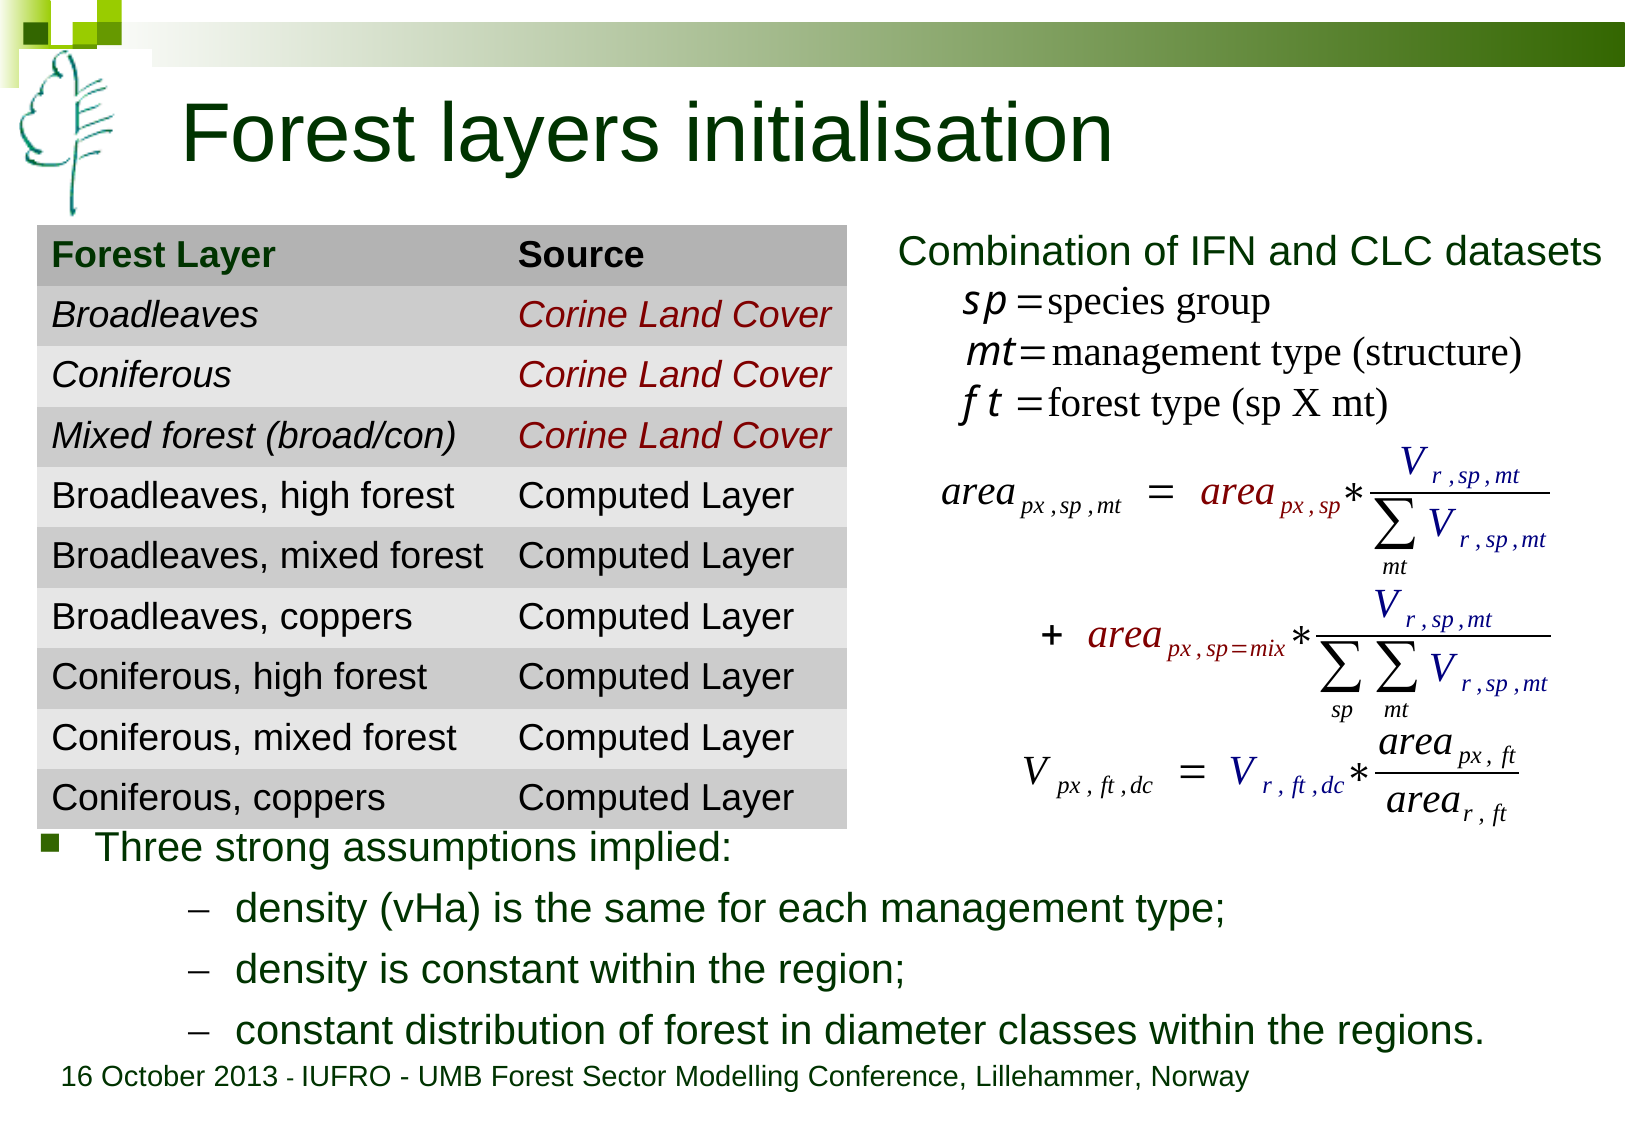

# Forest layers initialisation
Combination of IFN and CLC datasets
| Forest Layer | Source |
| --- | --- |
| Broadleaves | Corine Land Cover |
| Coniferous | Corine Land Cover |
| Mixed forest (broad/con) | Corine Land Cover |
| Broadleaves, high forest | Computed Layer |
| Broadleaves, mixed forest | Computed Layer |
| Broadleaves, coppers | Computed Layer |
| Coniferous, high forest | Computed Layer |
| Coniferous, mixed forest | Computed Layer |
| Coniferous, coppers | Computed Layer |
Three strong assumptions implied:
density (vHa) is the same for each management type;
density is constant within the region;
constant distribution of forest in diameter classes within the regions.